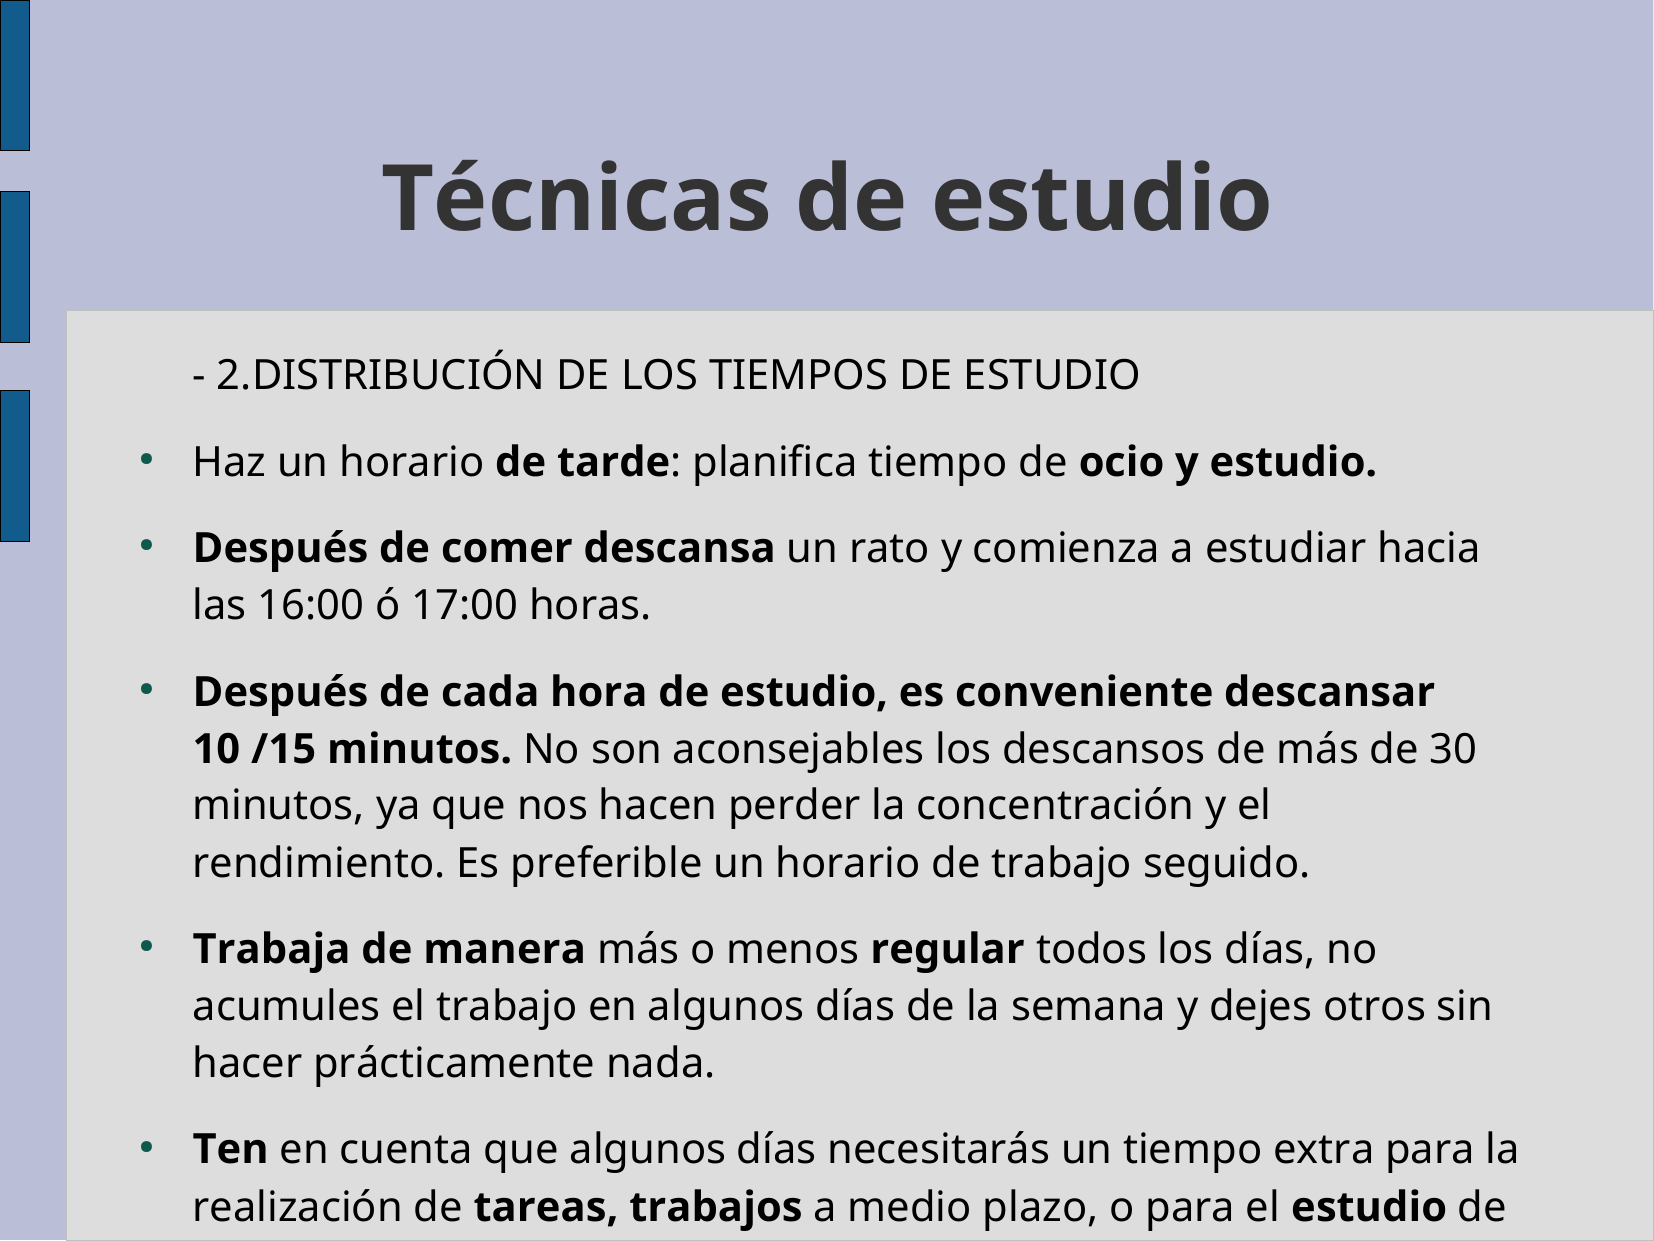

# Técnicas de estudio
- 2.DISTRIBUCIÓN DE LOS TIEMPOS DE ESTUDIO
Haz un horario de tarde: planifica tiempo de ocio y estudio.
Después de comer descansa un rato y comienza a estudiar hacia las 16:00 ó 17:00 horas.
Después de cada hora de estudio, es conveniente descansar 10 /15 minutos. No son aconsejables los descansos de más de 30 minutos, ya que nos hacen perder la concentración y el rendimiento. Es preferible un horario de trabajo seguido.
Trabaja de manera más o menos regular todos los días, no acumules el trabajo en algunos días de la semana y dejes otros sin hacer prácticamente nada.
Ten en cuenta que algunos días necesitarás un tiempo extra para la realización de tareas, trabajos a medio plazo, o para el estudio de las áreas / materias.